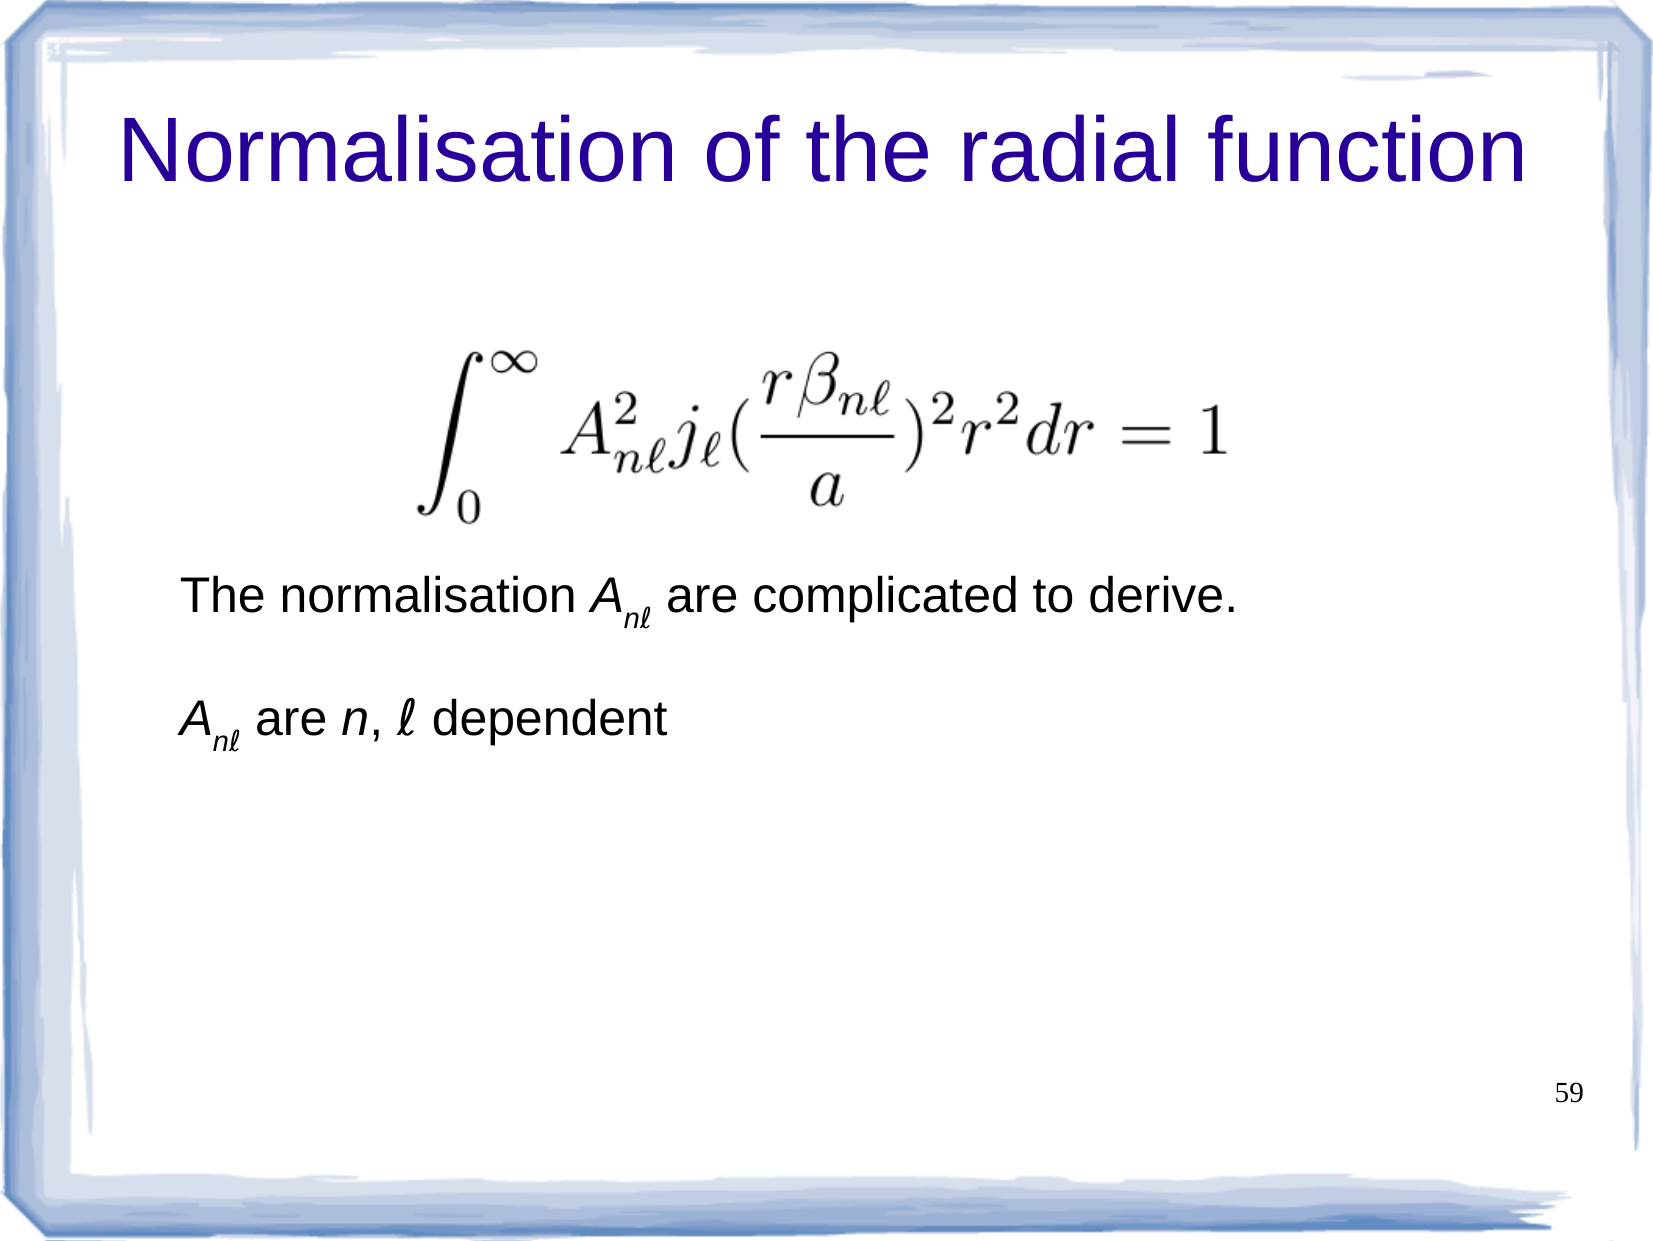

# Normalisation of the radial function
The normalisation Anℓ are complicated to derive.
Anℓ are n, ℓ dependent
59